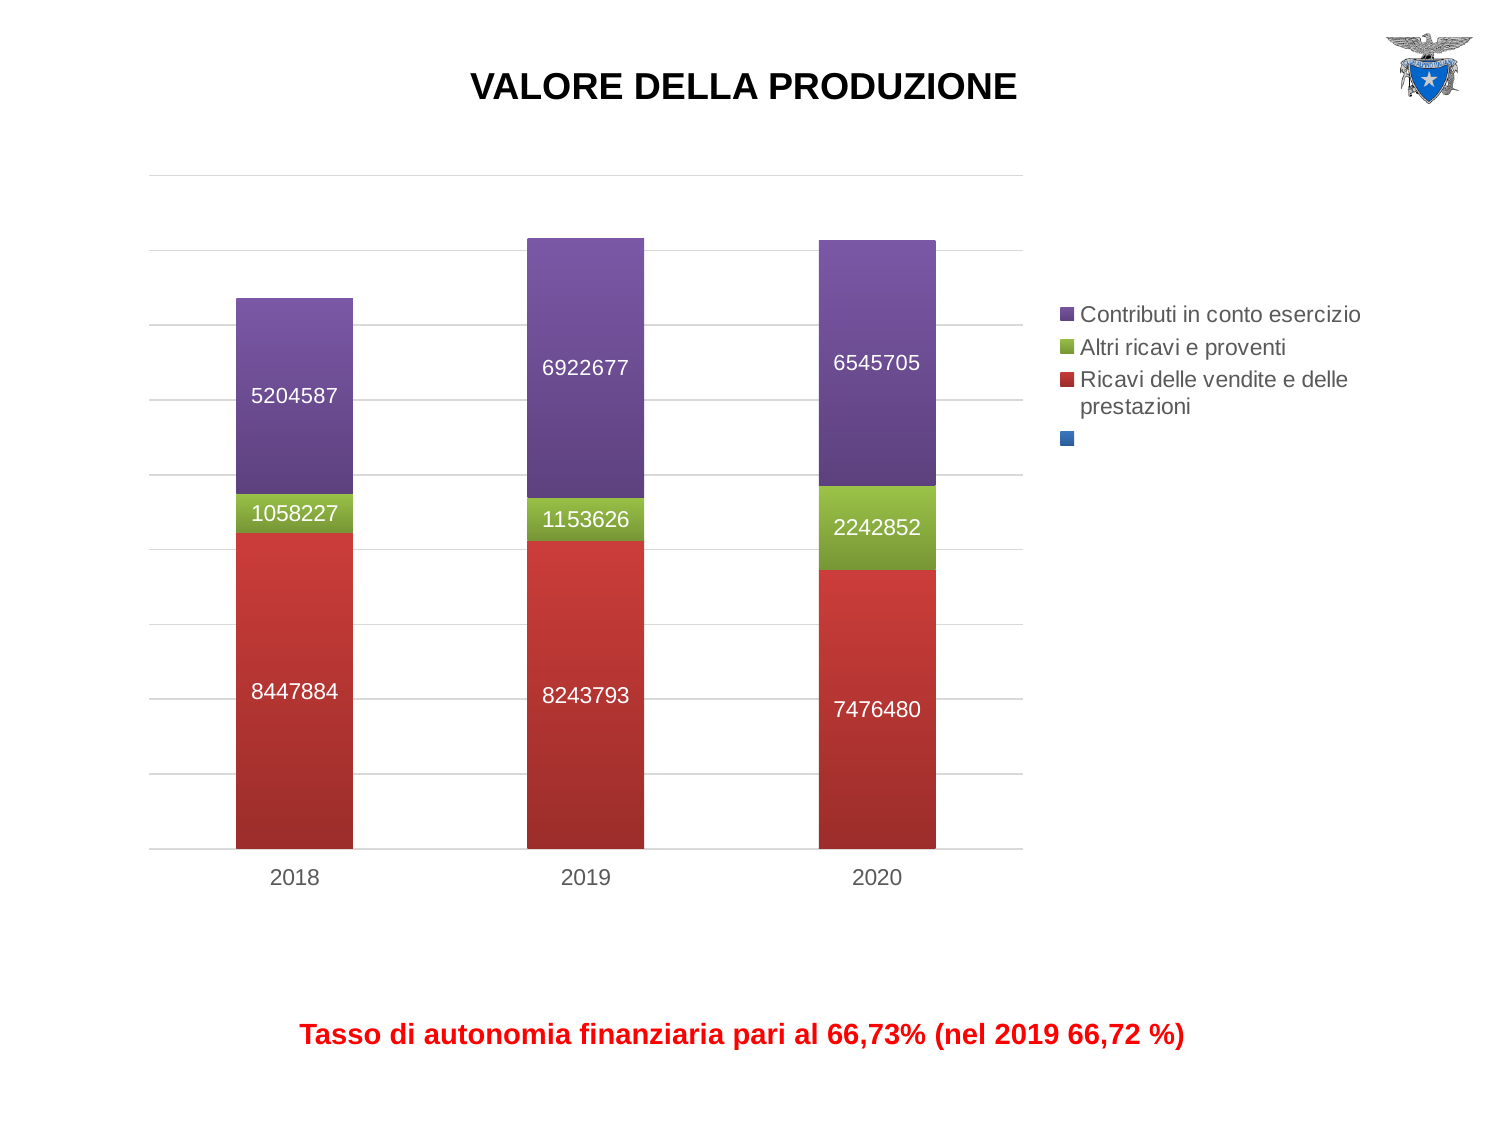

VALORE DELLA PRODUZIONE
### Chart
| Category | | Ricavi delle vendite e delle prestazioni | Altri ricavi e proventi | Contributi in conto esercizio |
|---|---|---|---|---|
| 2018 | 2018.0 | 8447884.0 | 1058227.0 | 5204587.0 |
| 2019 | 2019.0 | 8243793.0 | 1153626.0 | 6922677.0 |
| 2020 | 2020.0 | 7476480.0 | 2242852.0 | 6545705.0 |Tasso di autonomia finanziaria pari al 66,73% (nel 2019 66,72 %)